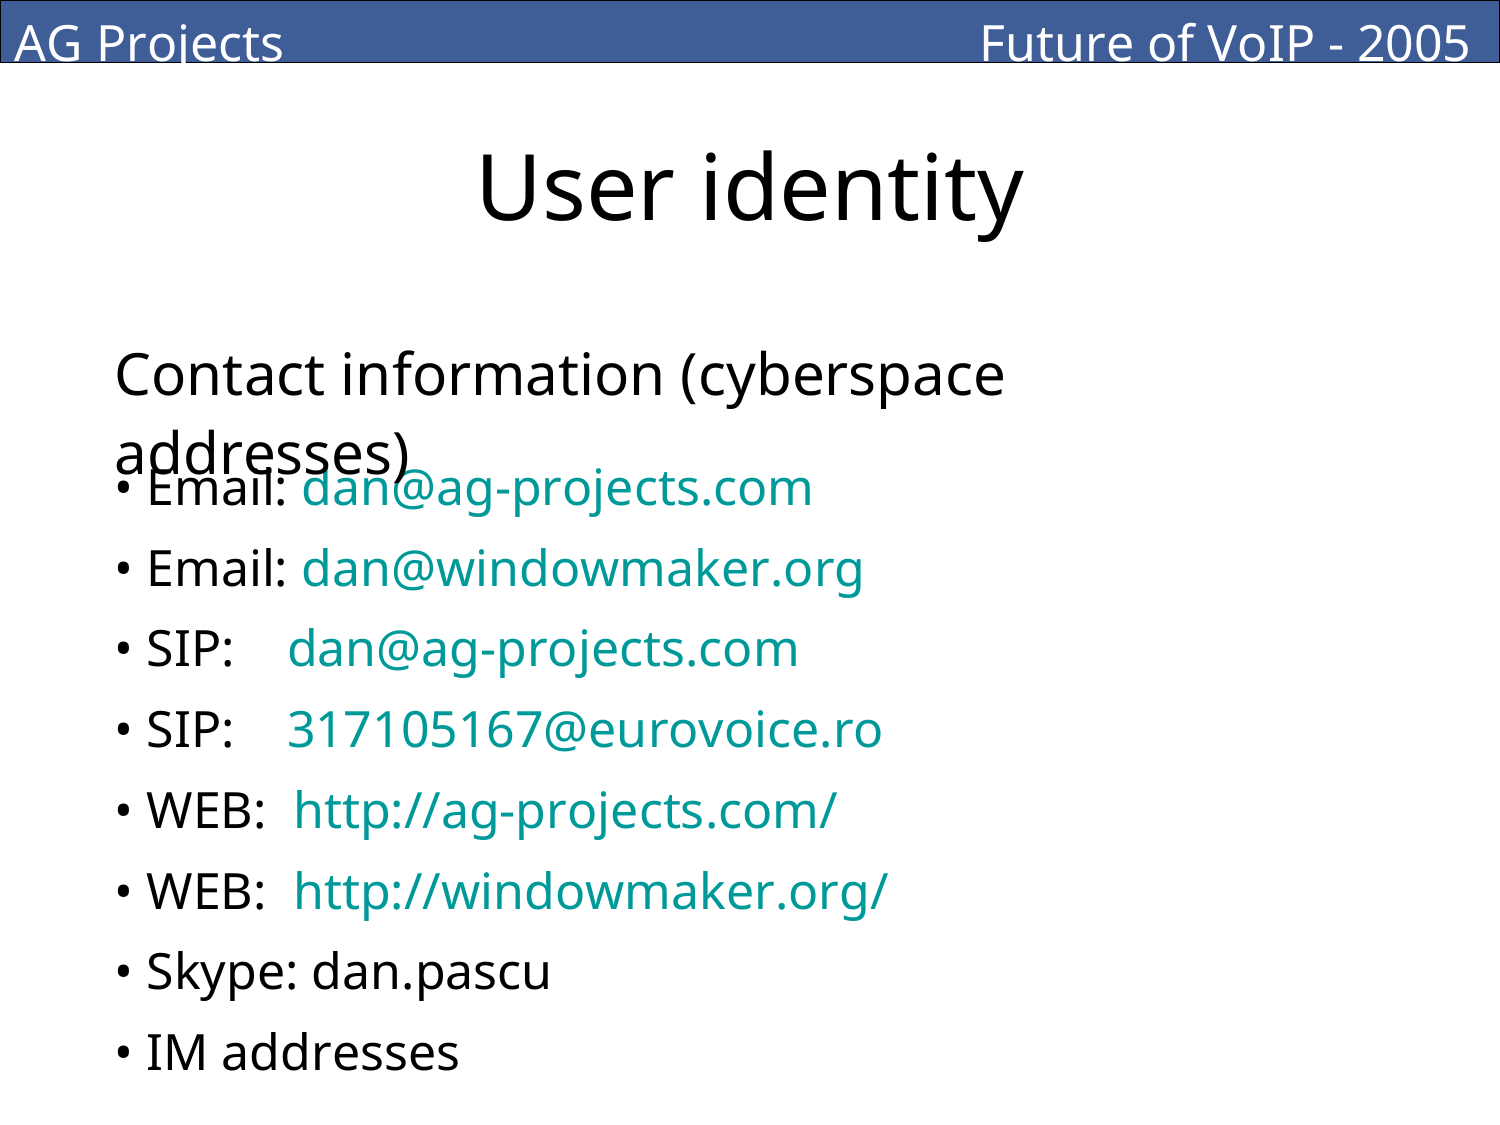

User identity
Contact information (cyberspace addresses)
# Email: dan@ag-projects.com
 Email: dan@windowmaker.org
 SIP: dan@ag-projects.com
 SIP: 317105167@eurovoice.ro
 WEB: http://ag-projects.com/
 WEB: http://windowmaker.org/
 Skype: dan.pascu
 IM addresses